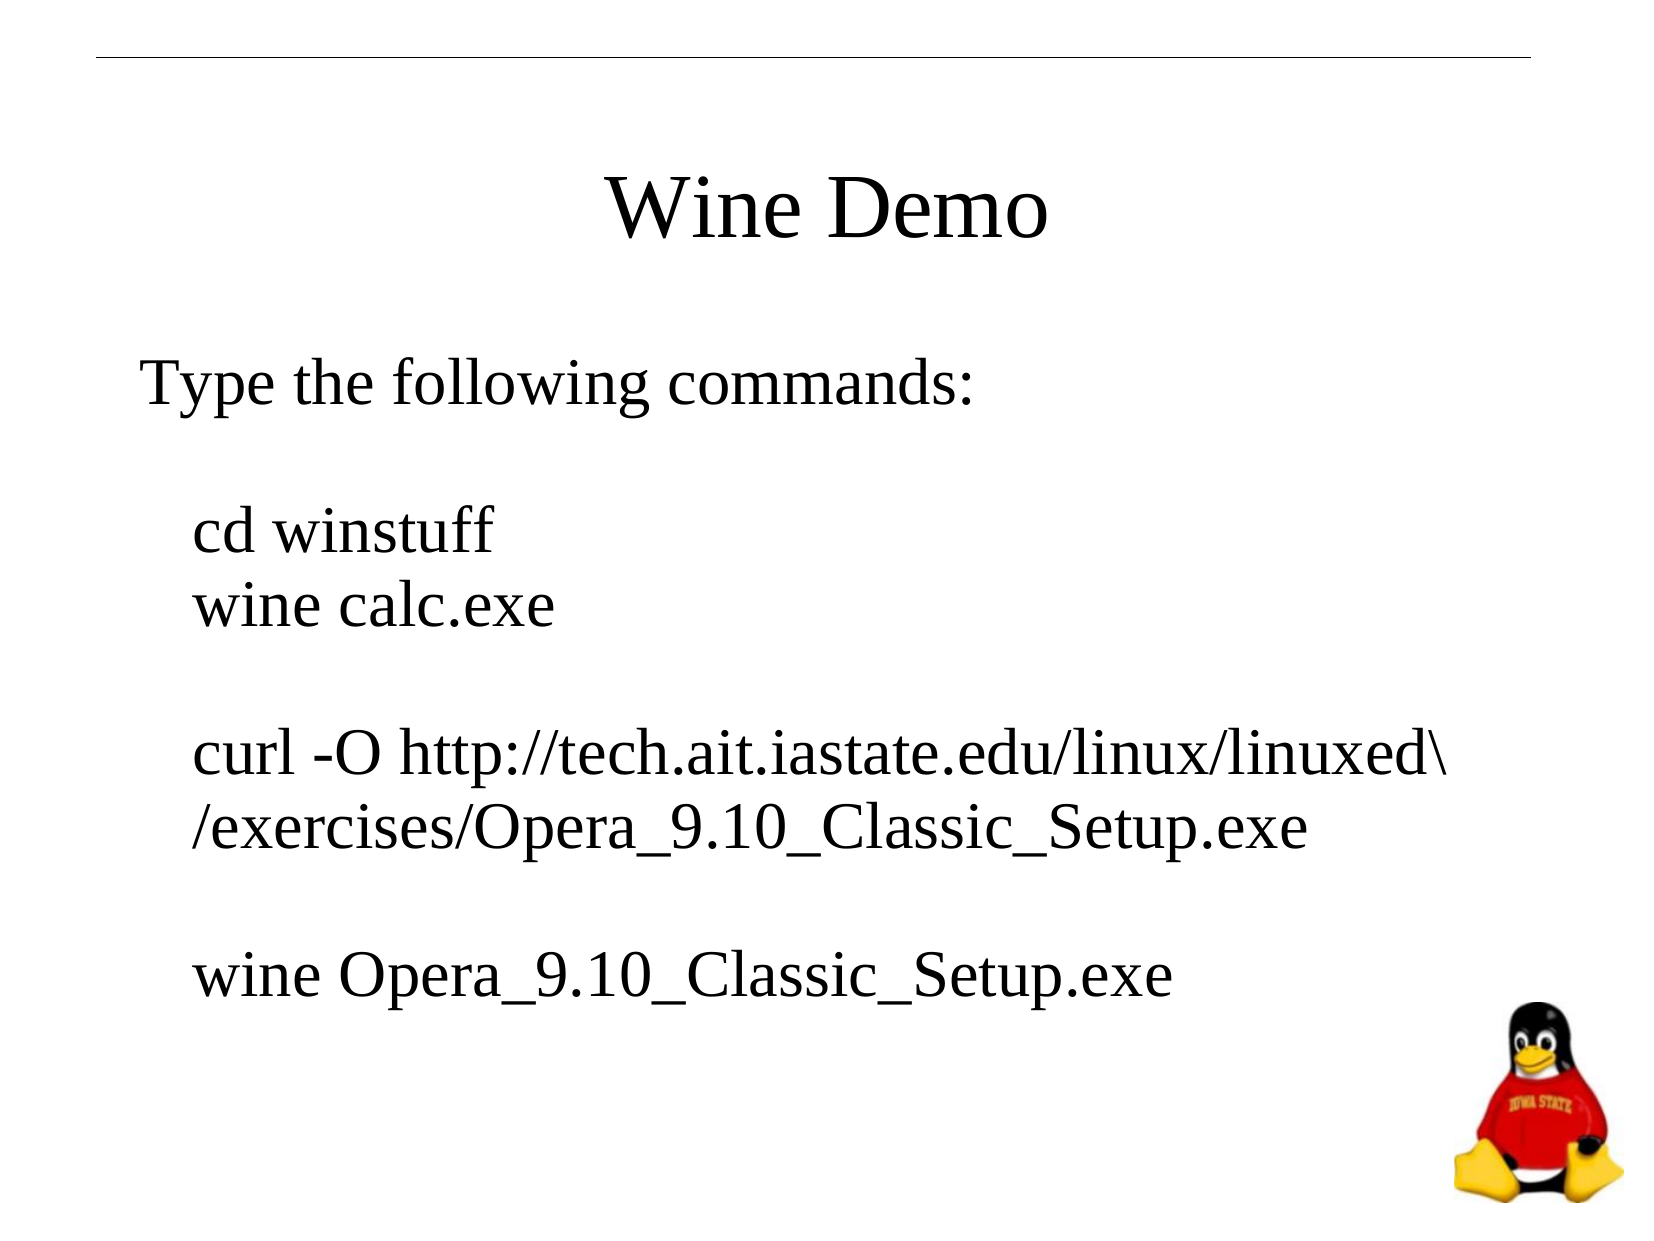

# Wine Demo
Type the following commands:
cd winstuff
wine calc.exe
curl -O http://tech.ait.iastate.edu/linux/linuxed\
/exercises/Opera_9.10_Classic_Setup.exe
wine Opera_9.10_Classic_Setup.exe